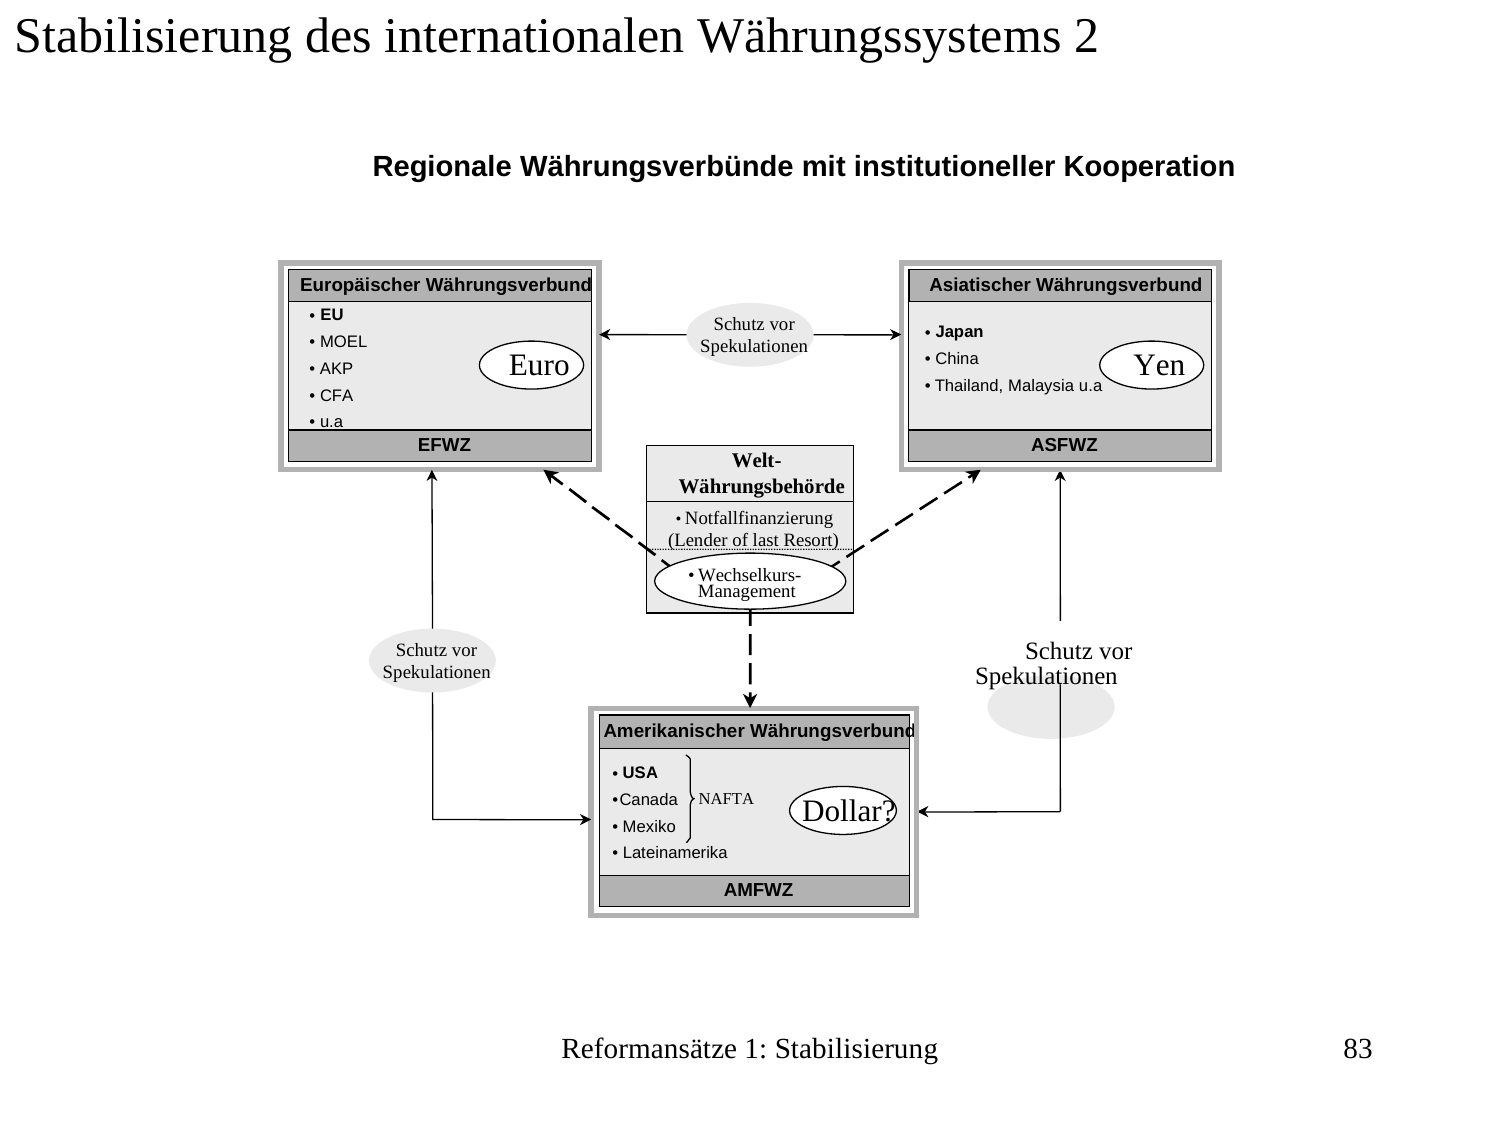

Stabilisierung des internationalen Währungssystems 2
Regionale Währungsverbünde mit institutioneller Kooperation
Europäischer Währungsverbund
Asiatischer Währungsverbund
EU
•
Schutz vor
Japan
•
•
MOEL
Spekulationen
Euro
Yen
•
China
•
AKP
•
Thailand, Malaysia u.a
•
CFA
•
u.a
EFWZ
ASFWZ
Welt-
Währungsbehörde
Notfallfinanzierung
•
(Lender of last Resort)
•
Wechselkurs-
Management
Schutz vor
Schutz vor
Spekulationen
Spekulationen
Amerikanischer Währungsverbund
USA
•
NAFTA
•
Canada
Dollar?
•
Mexiko
•
Lateinamerika
AMFWZ
Reformansätze 1: Stabilisierung
83